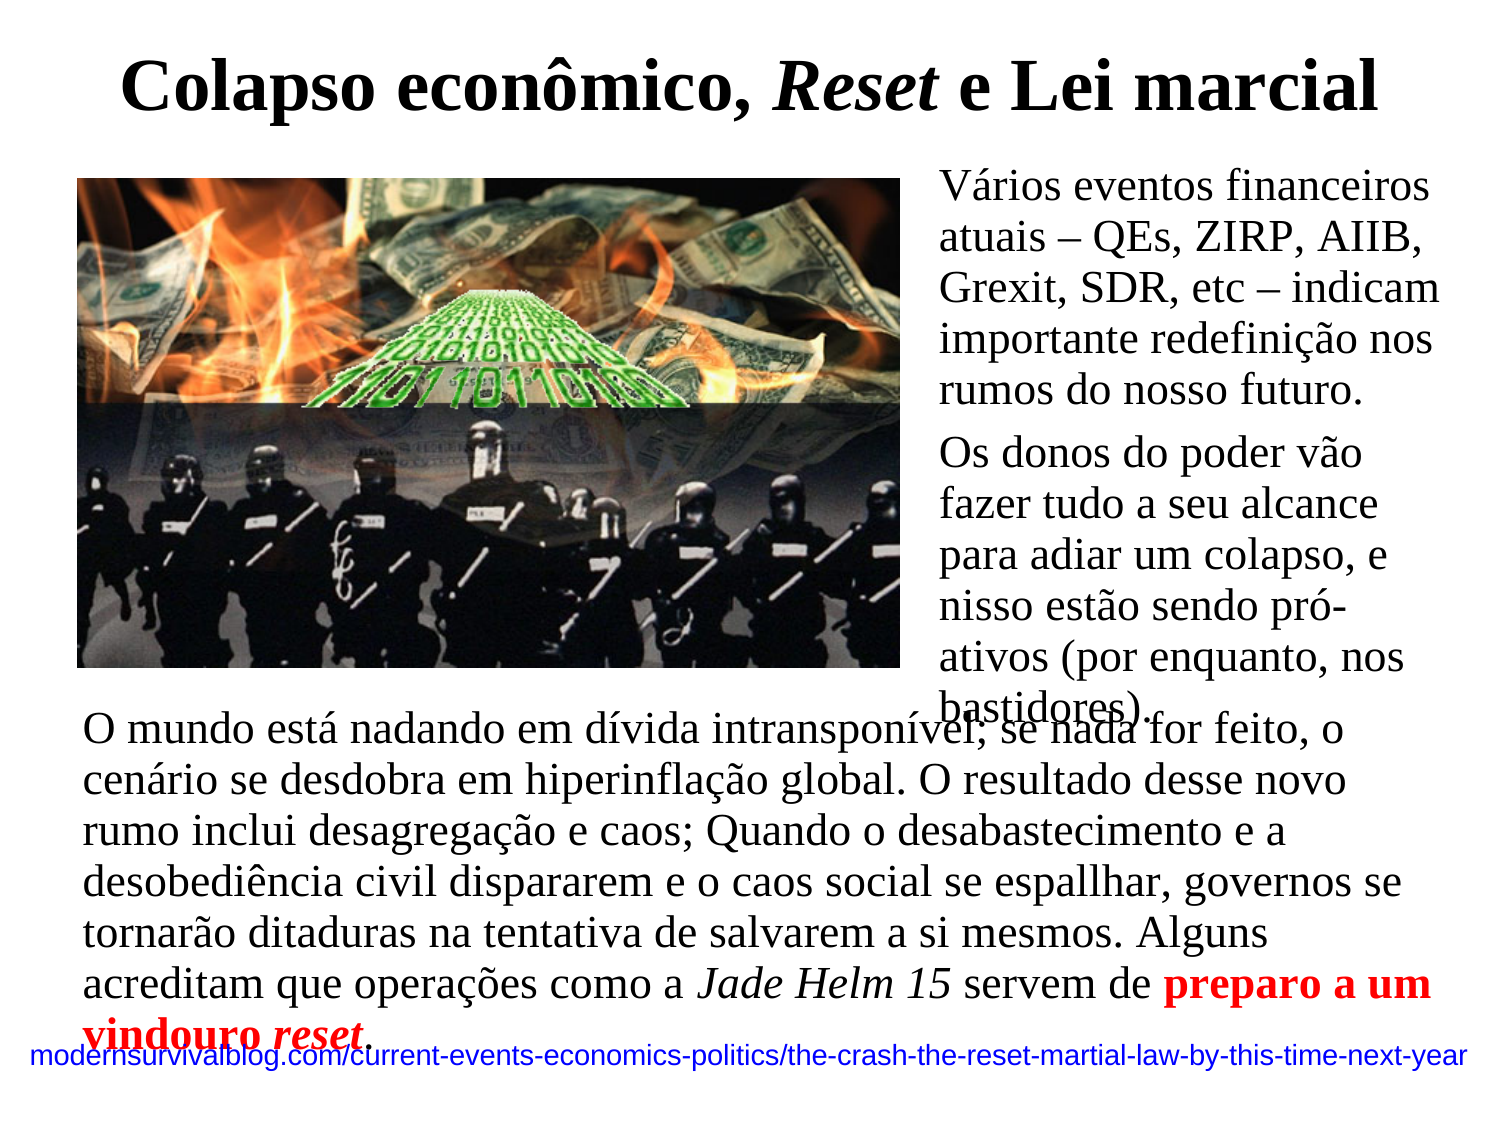

# Colapso econômico, Reset e Lei marcial
Vários eventos financeiros atuais – QEs, ZIRP, AIIB, Grexit, SDR, etc – indicam importante redefinição nos rumos do nosso futuro.
Os donos do poder vão fazer tudo a seu alcance para adiar um colapso, e nisso estão sendo pró-ativos (por enquanto, nos bastidores).
O mundo está nadando em dívida intransponível; se nada for feito, o cenário se desdobra em hiperinflação global. O resultado desse novo rumo inclui desagregação e caos; Quando o desabastecimento e a desobediência civil dispararem e o caos social se espallhar, governos se tornarão ditaduras na tentativa de salvarem a si mesmos. Alguns acreditam que operações como a Jade Helm 15 servem de preparo a um vindouro reset.
modernsurvivalblog.com/current-events-economics-politics/the-crash-the-reset-martial-law-by-this-time-next-year